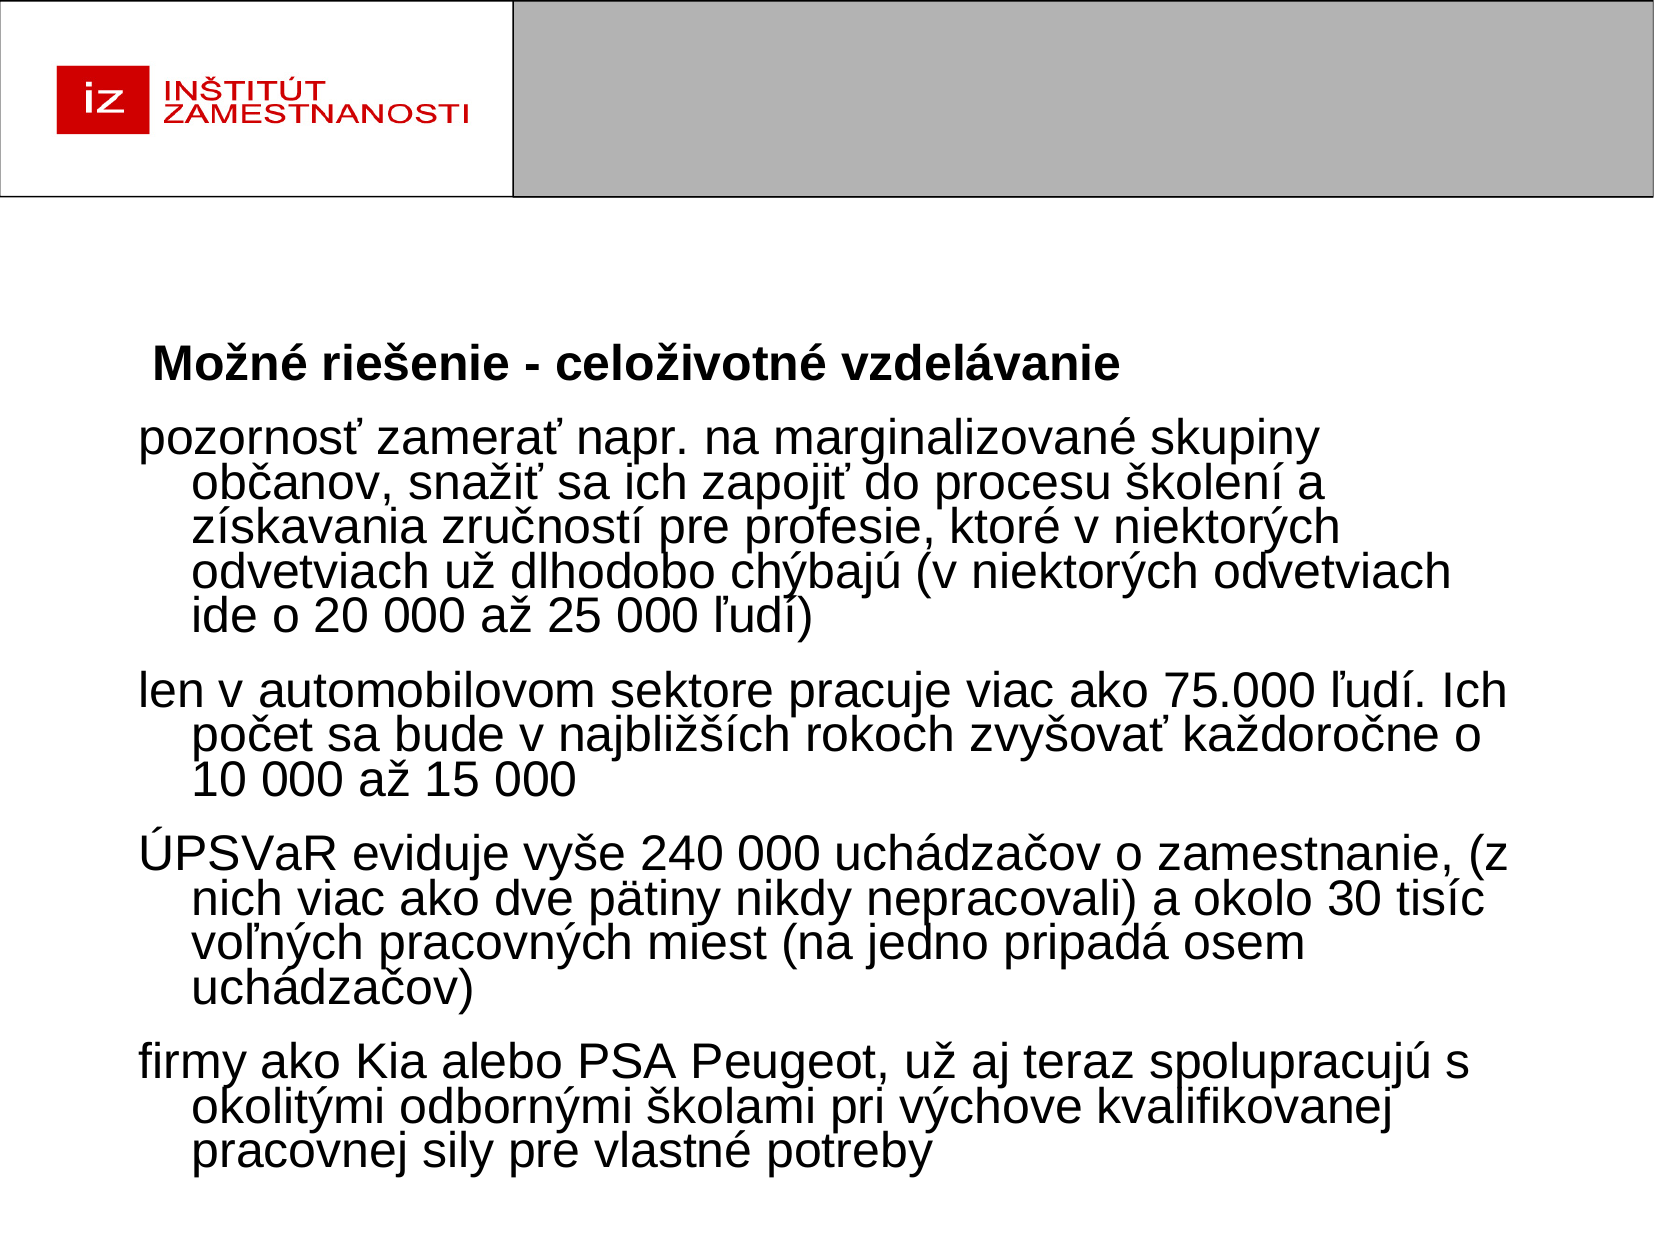

# Možné riešenie - celoživotné vzdelávanie
pozornosť zamerať napr. na marginalizované skupiny občanov, snažiť sa ich zapojiť do procesu školení a získavania zručností pre profesie, ktoré v niektorých odvetviach už dlhodobo chýbajú (v niektorých odvetviach ide o 20 000 až 25 000 ľudí)
len v automobilovom sektore pracuje viac ako 75.000 ľudí. Ich počet sa bude v najbližších rokoch zvyšovať každoročne o 10 000 až 15 000
ÚPSVaR eviduje vyše 240 000 uchádzačov o zamestnanie, (z nich viac ako dve pätiny nikdy nepracovali) a okolo 30 tisíc voľných pracovných miest (na jedno pripadá osem uchádzačov)
firmy ako Kia alebo PSA Peugeot, už aj teraz spolupracujú s okolitými odbornými školami pri výchove kvalifikovanej pracovnej sily pre vlastné potreby